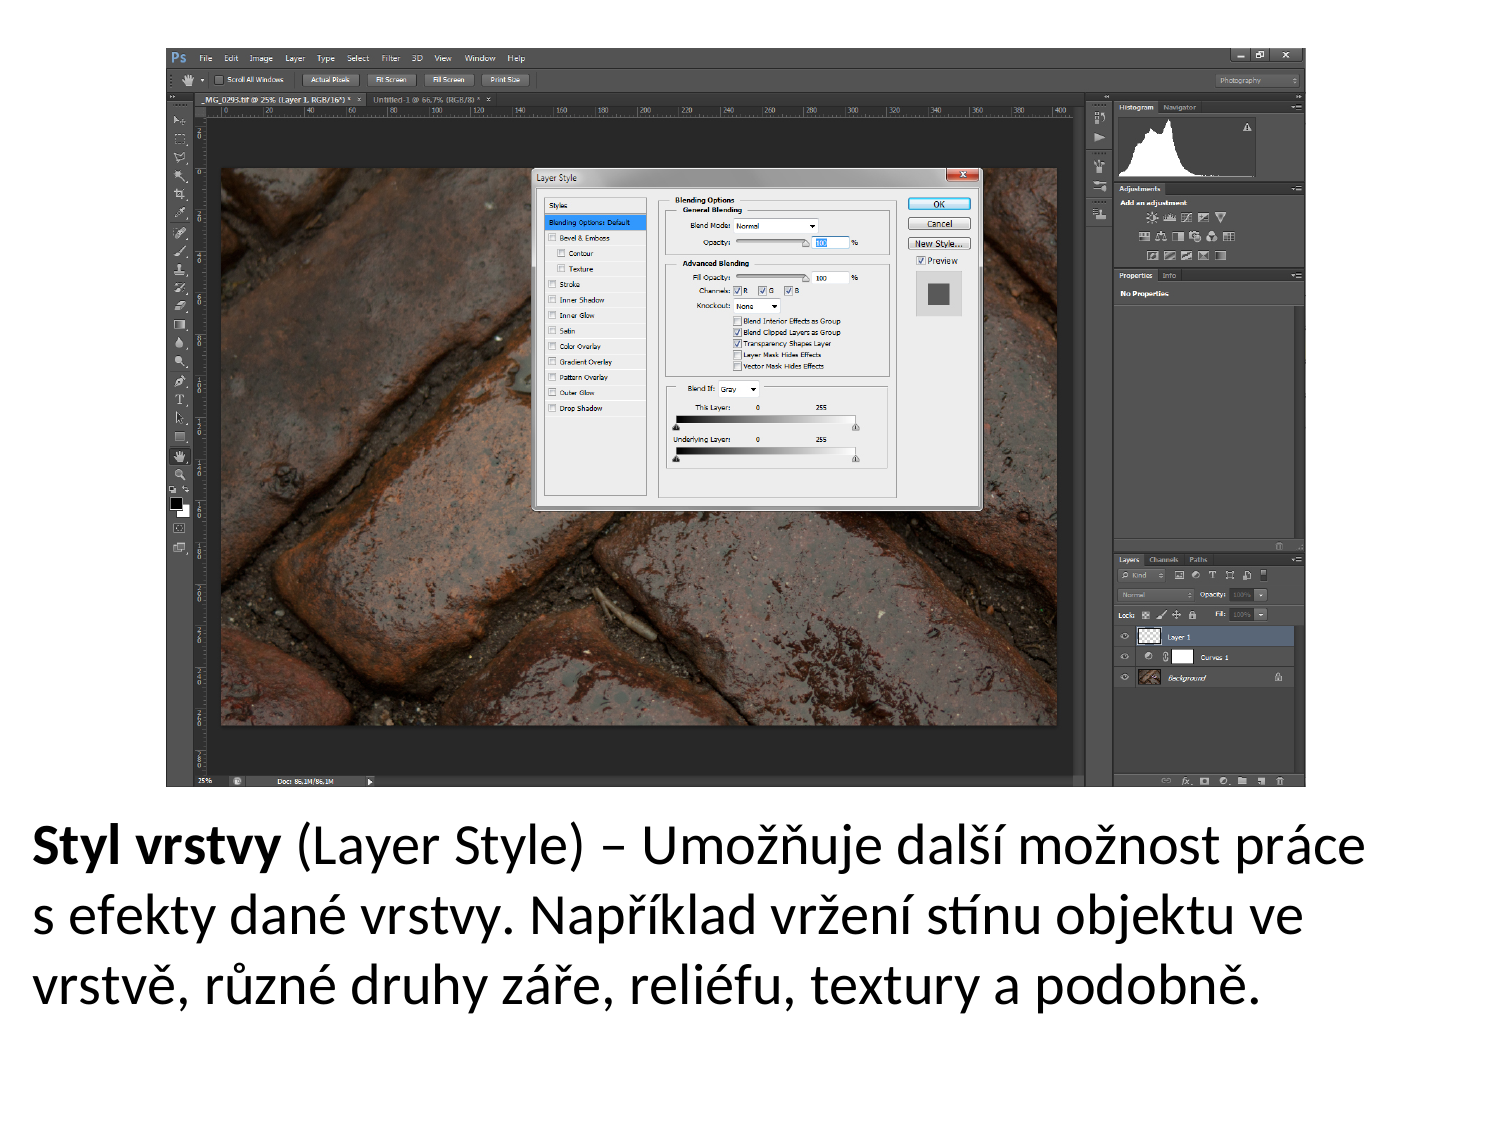

Styl vrstvy (Layer Style) – Umožňuje další možnost práce
s efekty dané vrstvy. Například vržení stínu objektu ve vrstvě, různé druhy záře, reliéfu, textury a podobně.